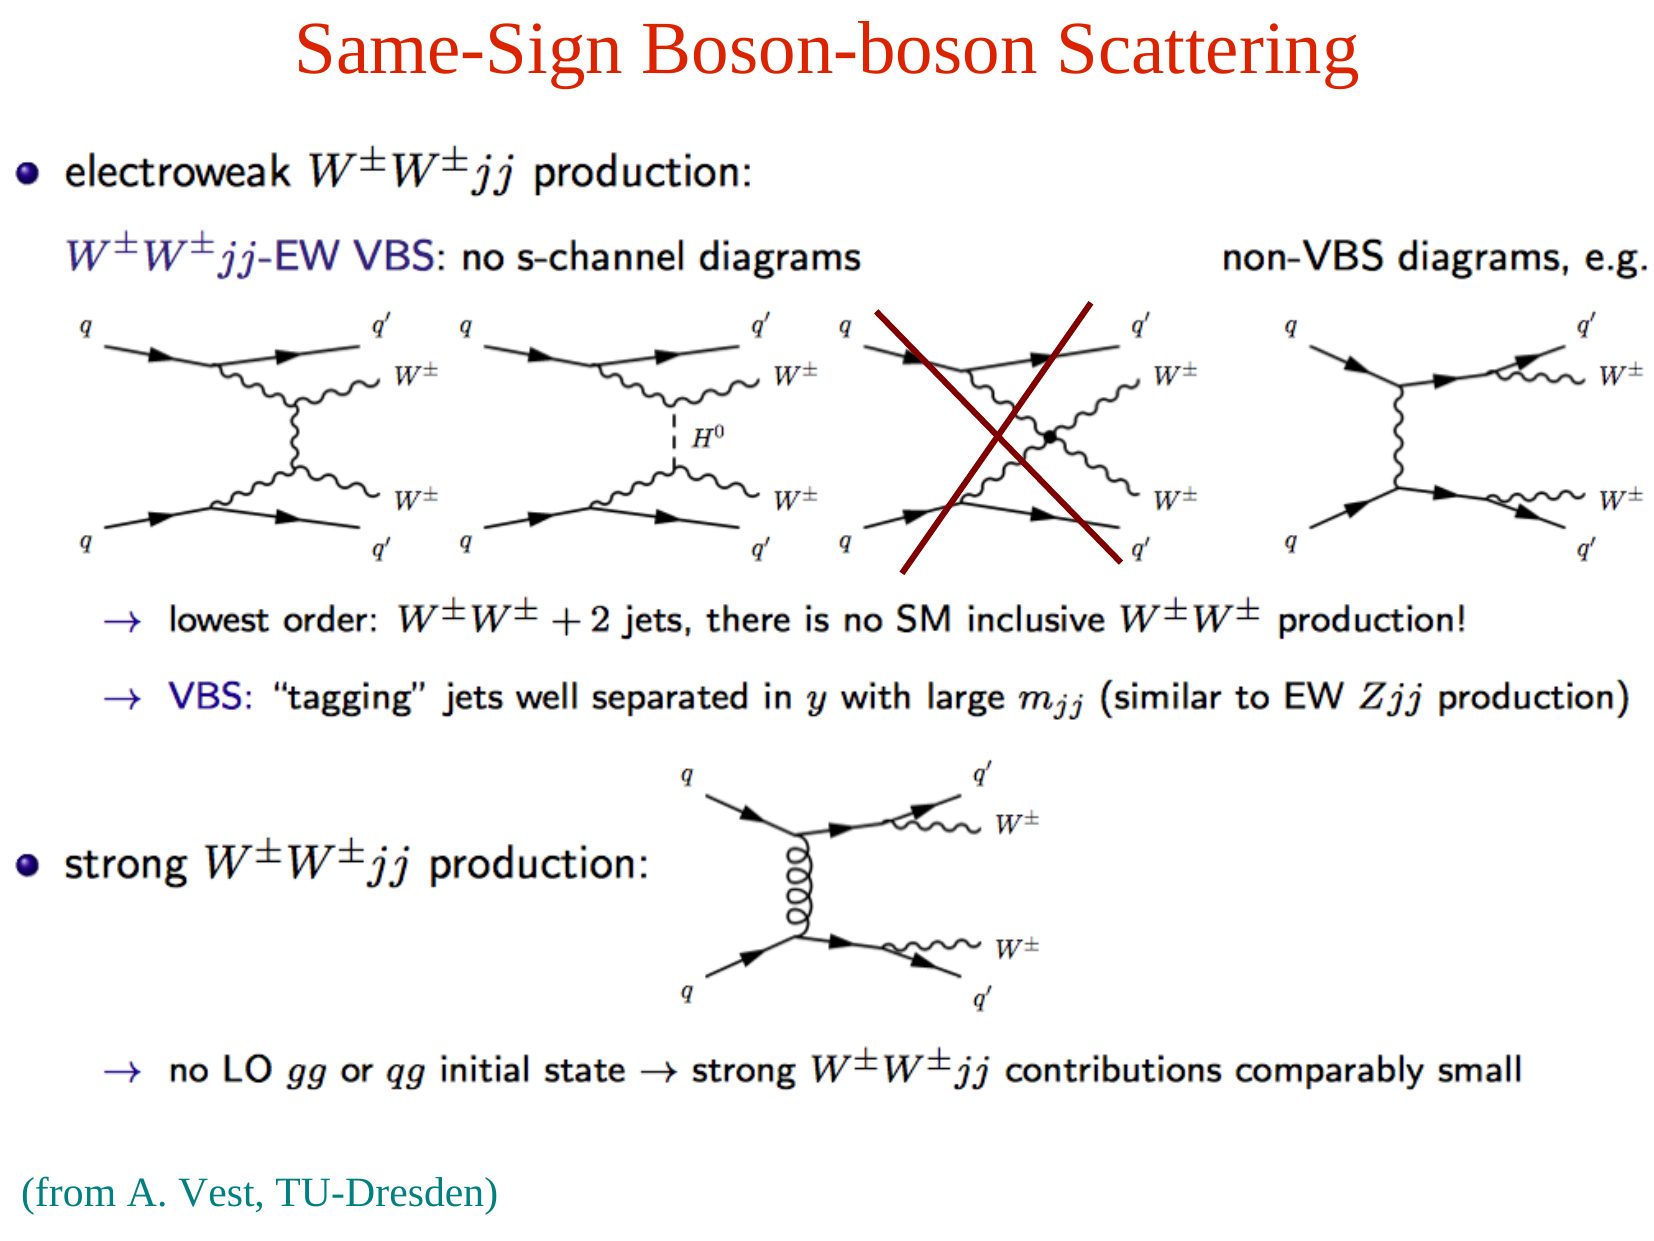

# Same-Sign Boson-boson Scattering
(from A. Vest, TU-Dresden)